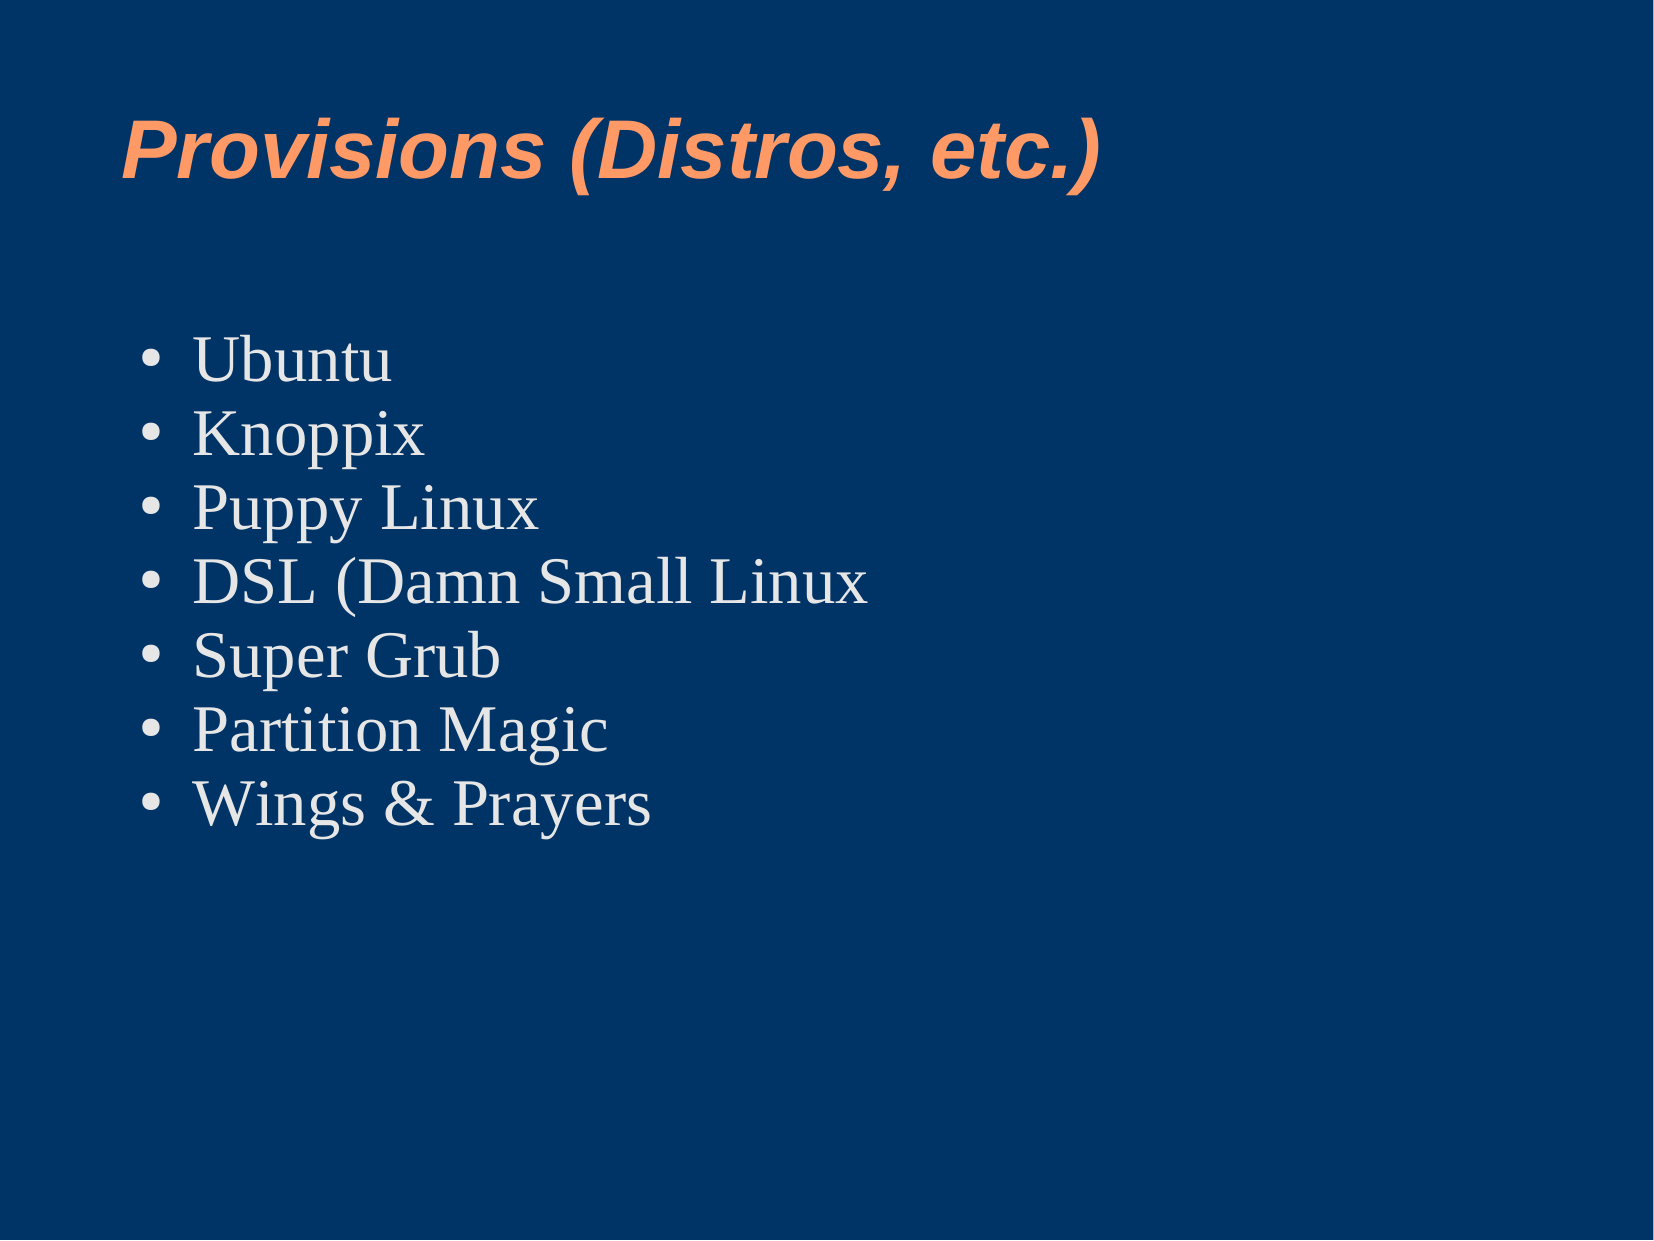

# Provisions (Distros, etc.)
Ubuntu
Knoppix
Puppy Linux
DSL (Damn Small Linux
Super Grub
Partition Magic
Wings & Prayers